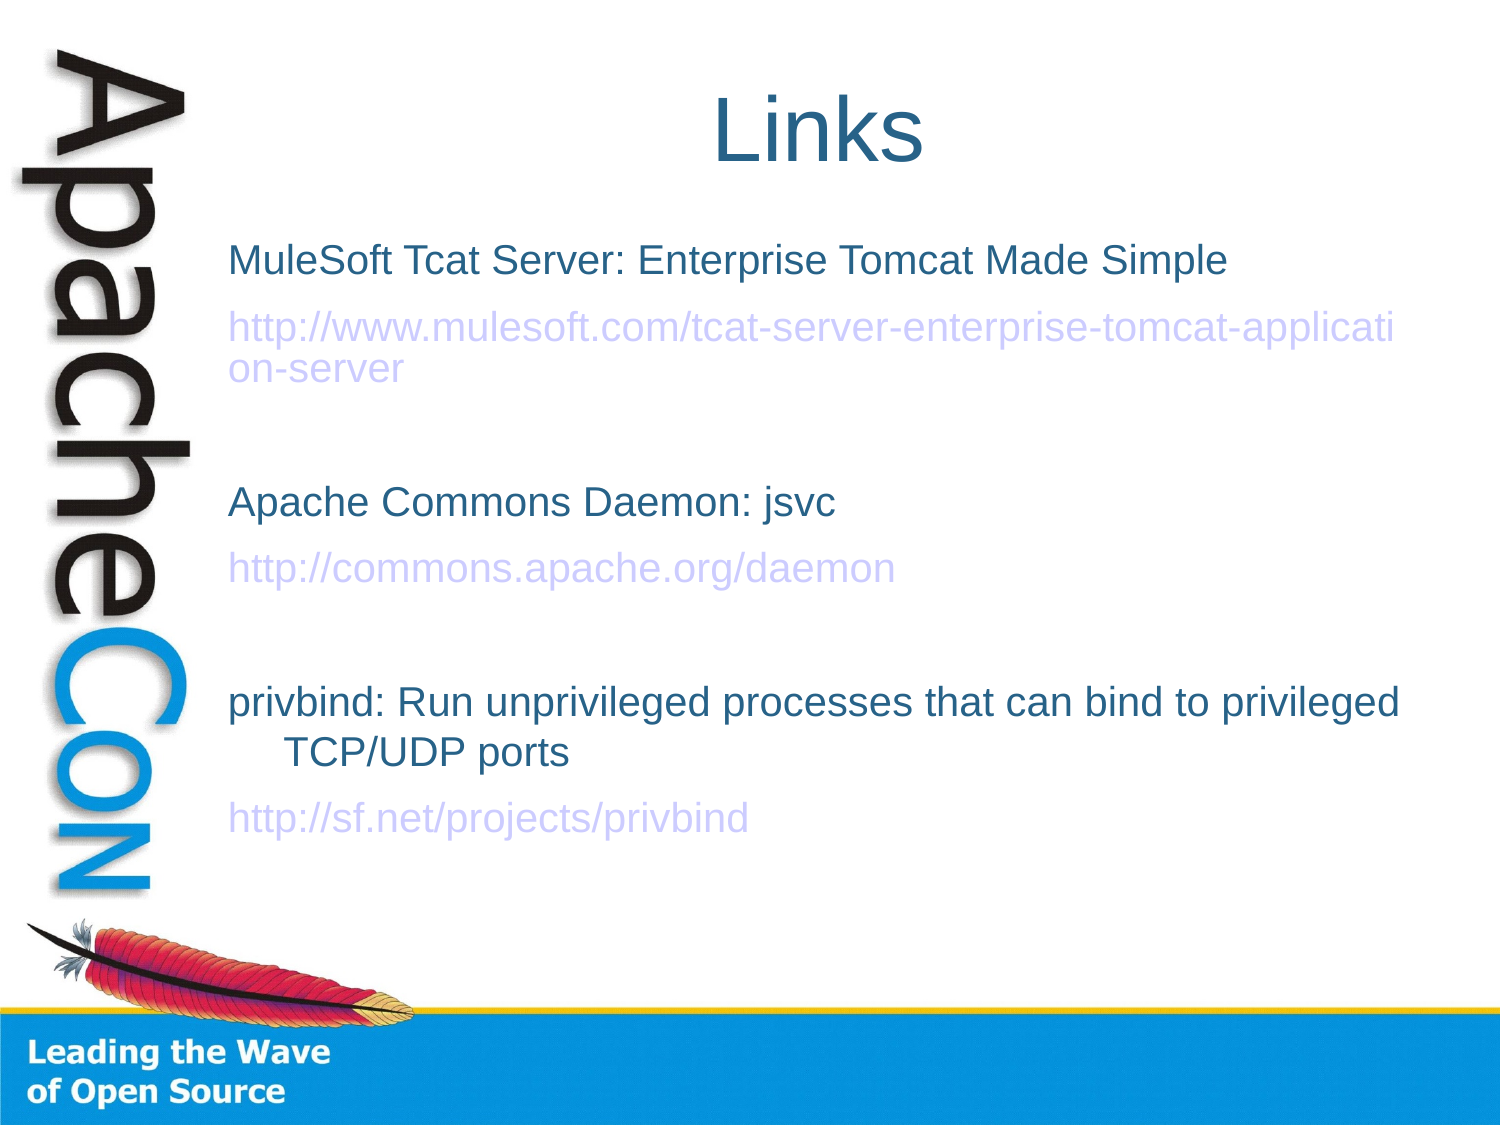

# Links
MuleSoft Tcat Server: Enterprise Tomcat Made Simple
http://www.mulesoft.com/tcat-server-enterprise-tomcat-application-server
Apache Commons Daemon: jsvc
http://commons.apache.org/daemon
privbind: Run unprivileged processes that can bind to privileged TCP/UDP ports
http://sf.net/projects/privbind